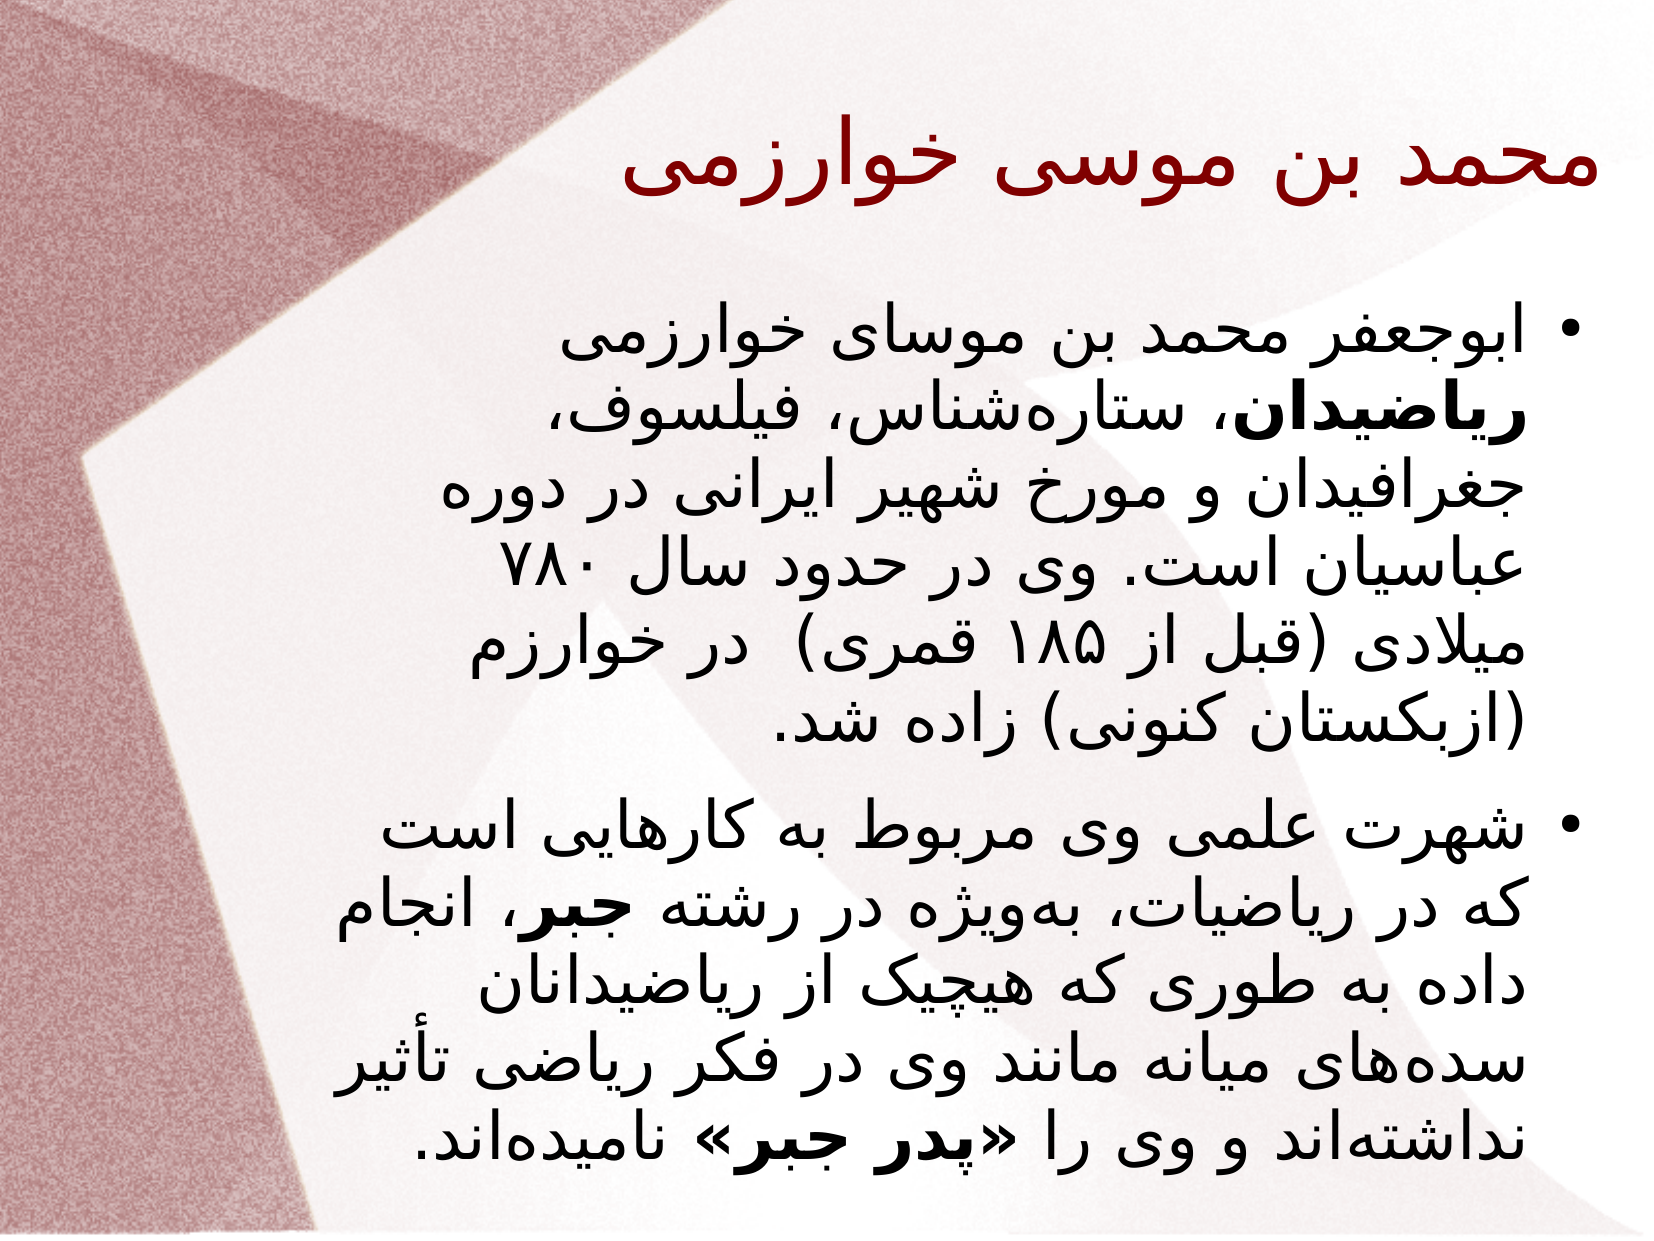

# محمد بن موسی خوارزمی
ابوجعفر محمد بن موسای خوارزمی ریاضیدان، ستاره‌شناس، فیلسوف، جغرافیدان و مورخ شهیر ایرانی در دوره عباسیان است. وی در حدود سال ۷۸۰ میلادی (قبل از ۱۸۵ قمری) در خوارزم (ازبکستان کنونی) زاده شد.
شهرت علمی وی مربوط به کارهایی است که در ریاضیات، به‌ویژه در رشته جبر، انجام داده به طوری که هیچیک از ریاضیدانان سده‌های میانه مانند وی در فکر ریاضی تأثیر نداشته‌اند و وی را «پدر جبر» نامیده‌اند.